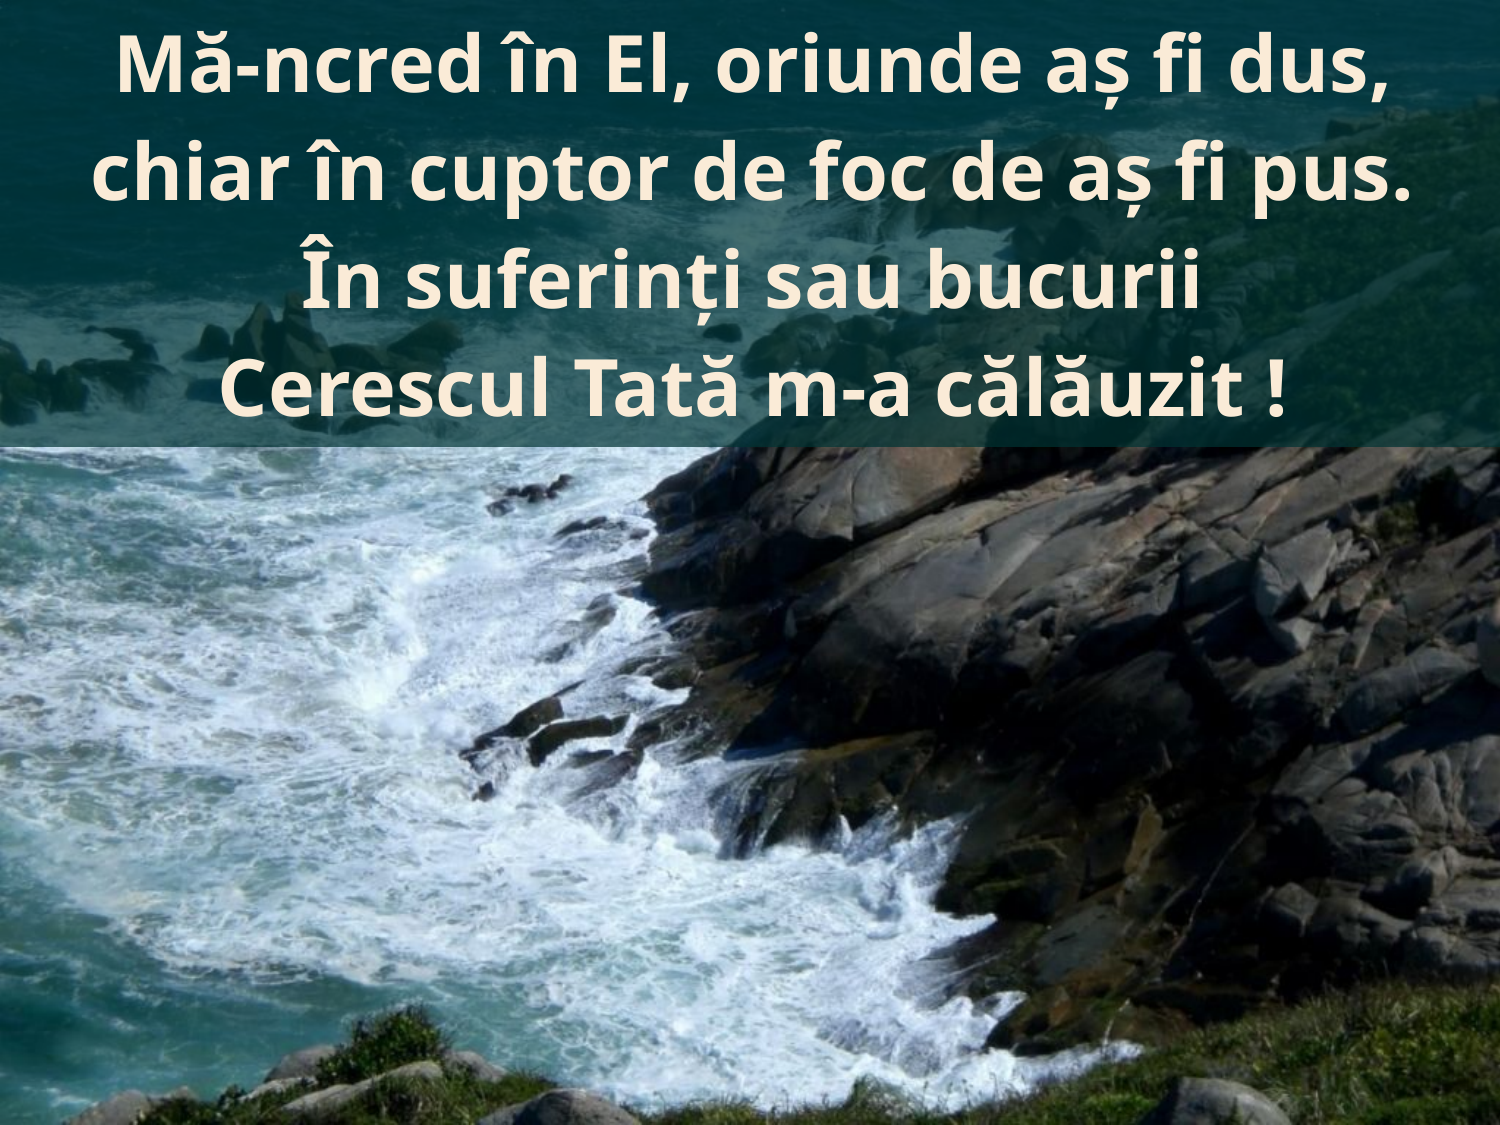

Mă-ncred în El, oriunde aş fi dus,
chiar în cuptor de foc de aş fi pus.
În suferinţi sau bucurii
Cerescul Tată m-a călăuzit !